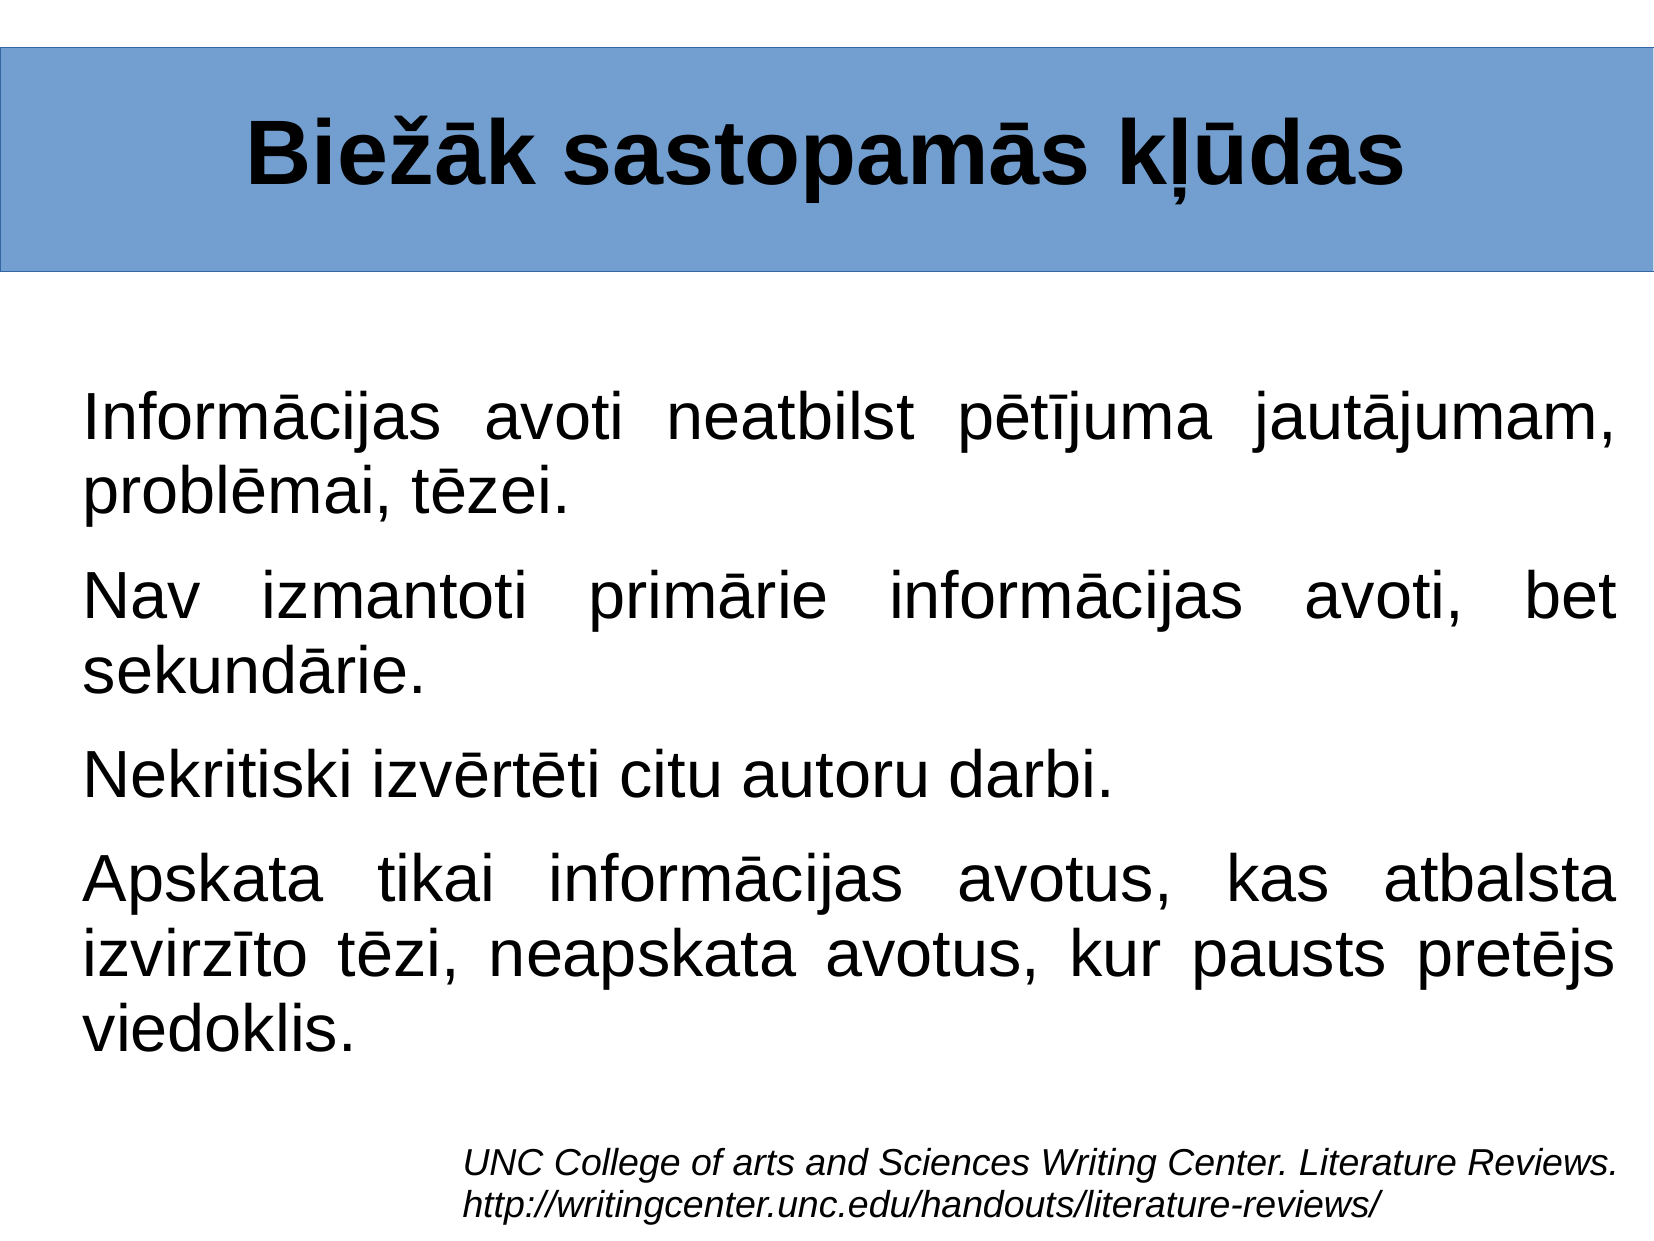

# Biežāk sastopamās kļūdas
Informācijas avoti neatbilst pētījuma jautājumam, problēmai, tēzei.
Nav izmantoti primārie informācijas avoti, bet sekundārie.
Nekritiski izvērtēti citu autoru darbi.
Apskata tikai informācijas avotus, kas atbalsta izvirzīto tēzi, neapskata avotus, kur pausts pretējs viedoklis.
UNC College of arts and Sciences Writing Center. Literature Reviews.
http://writingcenter.unc.edu/handouts/literature-reviews/